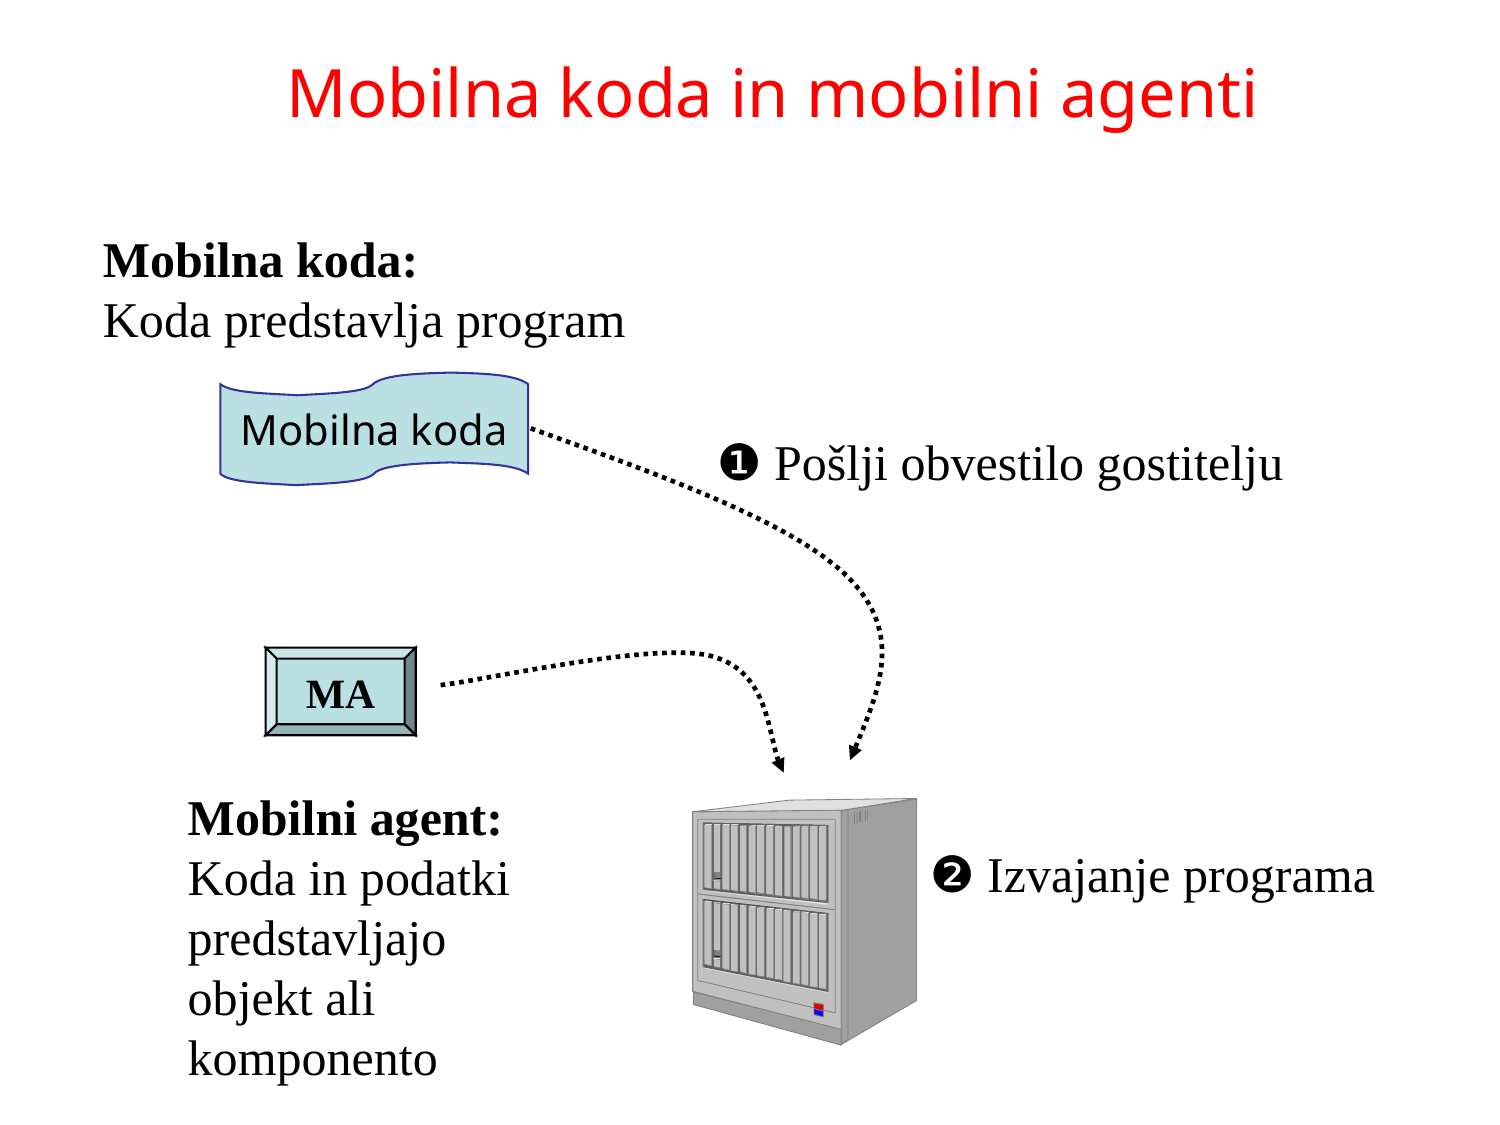

Mobilna koda in mobilni agenti
Mobilna koda:
Koda predstavlja program
Mobilna koda
 Pošlji obvestilo gostitelju
MA
Mobilni agent:
Koda in podatki predstavljajo objekt ali komponento
 Izvajanje programa